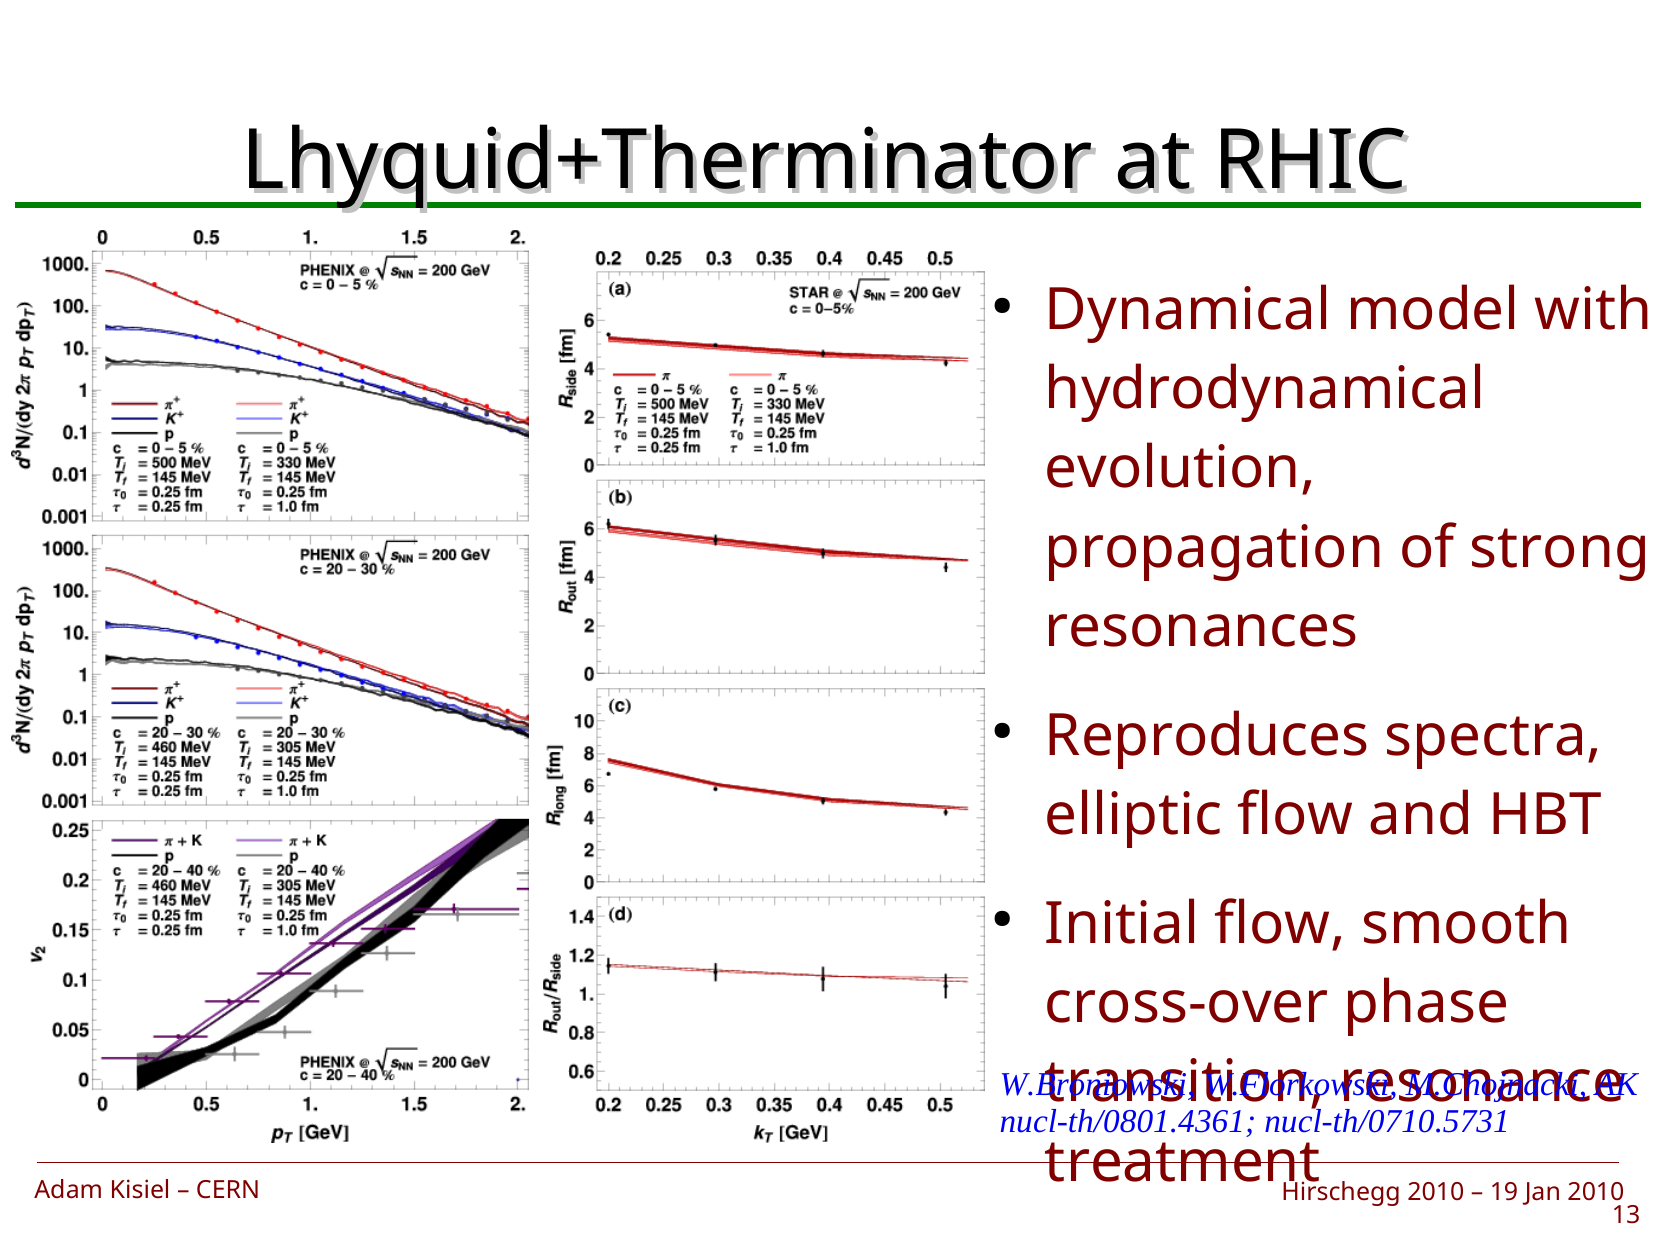

# Lhyquid+Therminator at RHIC
Dynamical model with hydrodynamical evolution, propagation of strong resonances
Reproduces spectra, elliptic flow and HBT
Initial flow, smooth cross-over phase transition, resonance treatment
W.Broniowski, W.Florkowski, M.Chojnacki, AK
nucl-th/0801.4361; nucl-th/0710.5731